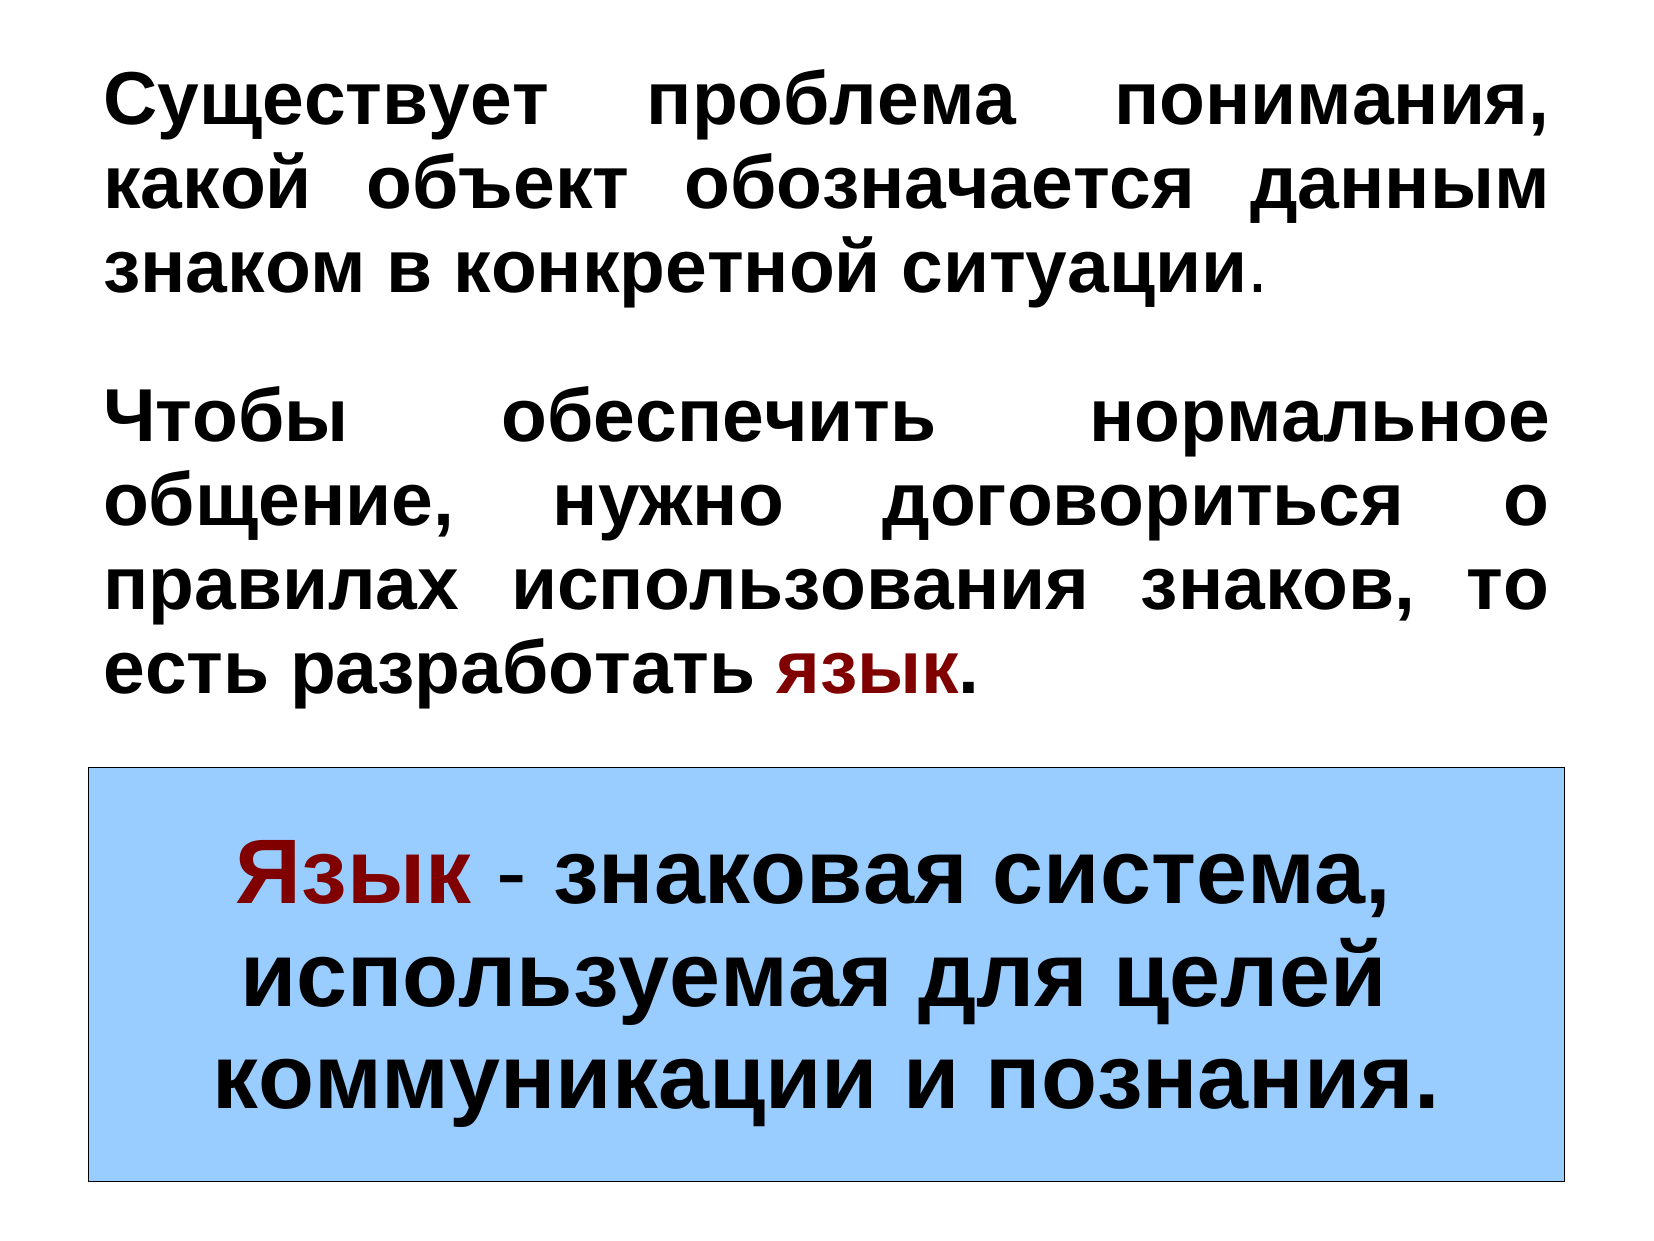

Существует проблема понимания, какой объект обозначается данным знаком в конкретной ситуации.
Чтобы обеспечить нормальное общение, нужно договориться о правилах использования знаков, то есть разработать язык.
Язык - знаковая система,
используемая для целей
коммуникации и познания.